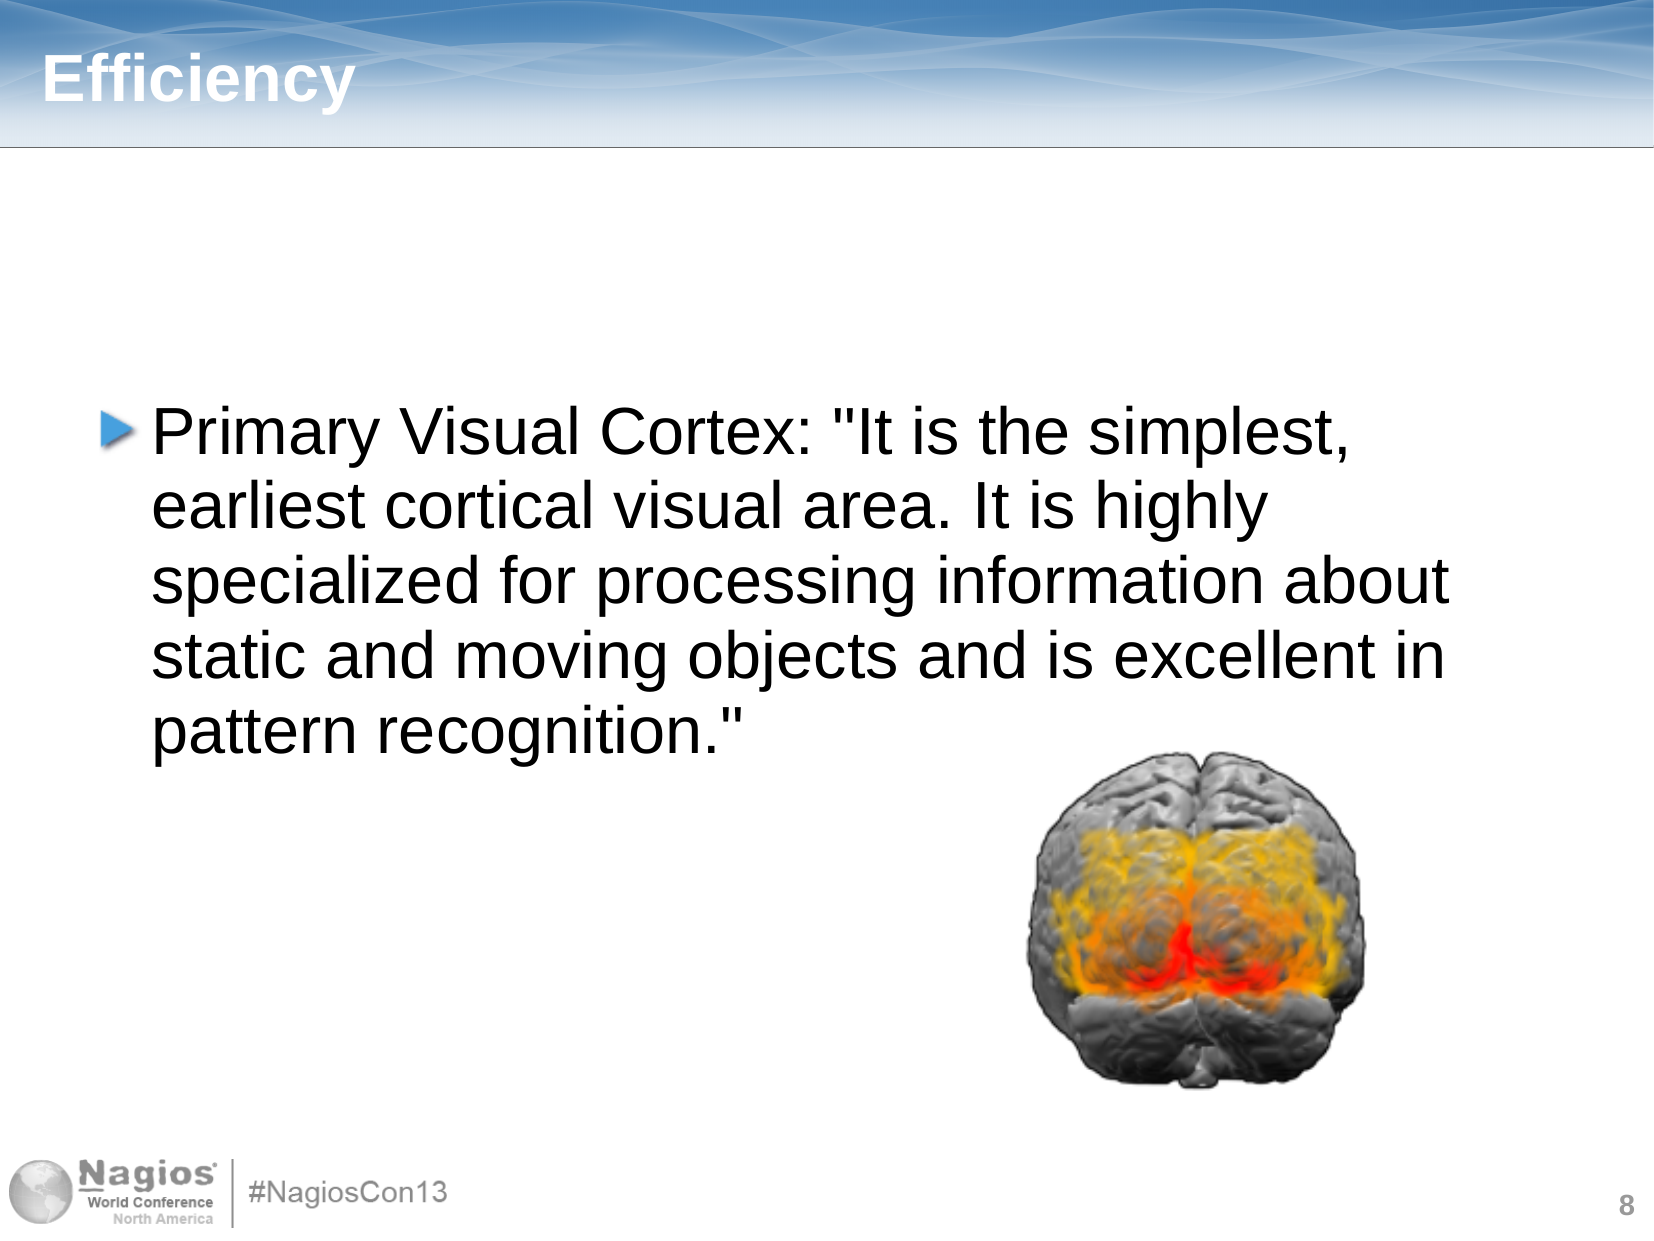

# Efficiency
Primary Visual Cortex: "It is the simplest, earliest cortical visual area. It is highly specialized for processing information about static and moving objects and is excellent in pattern recognition."
8